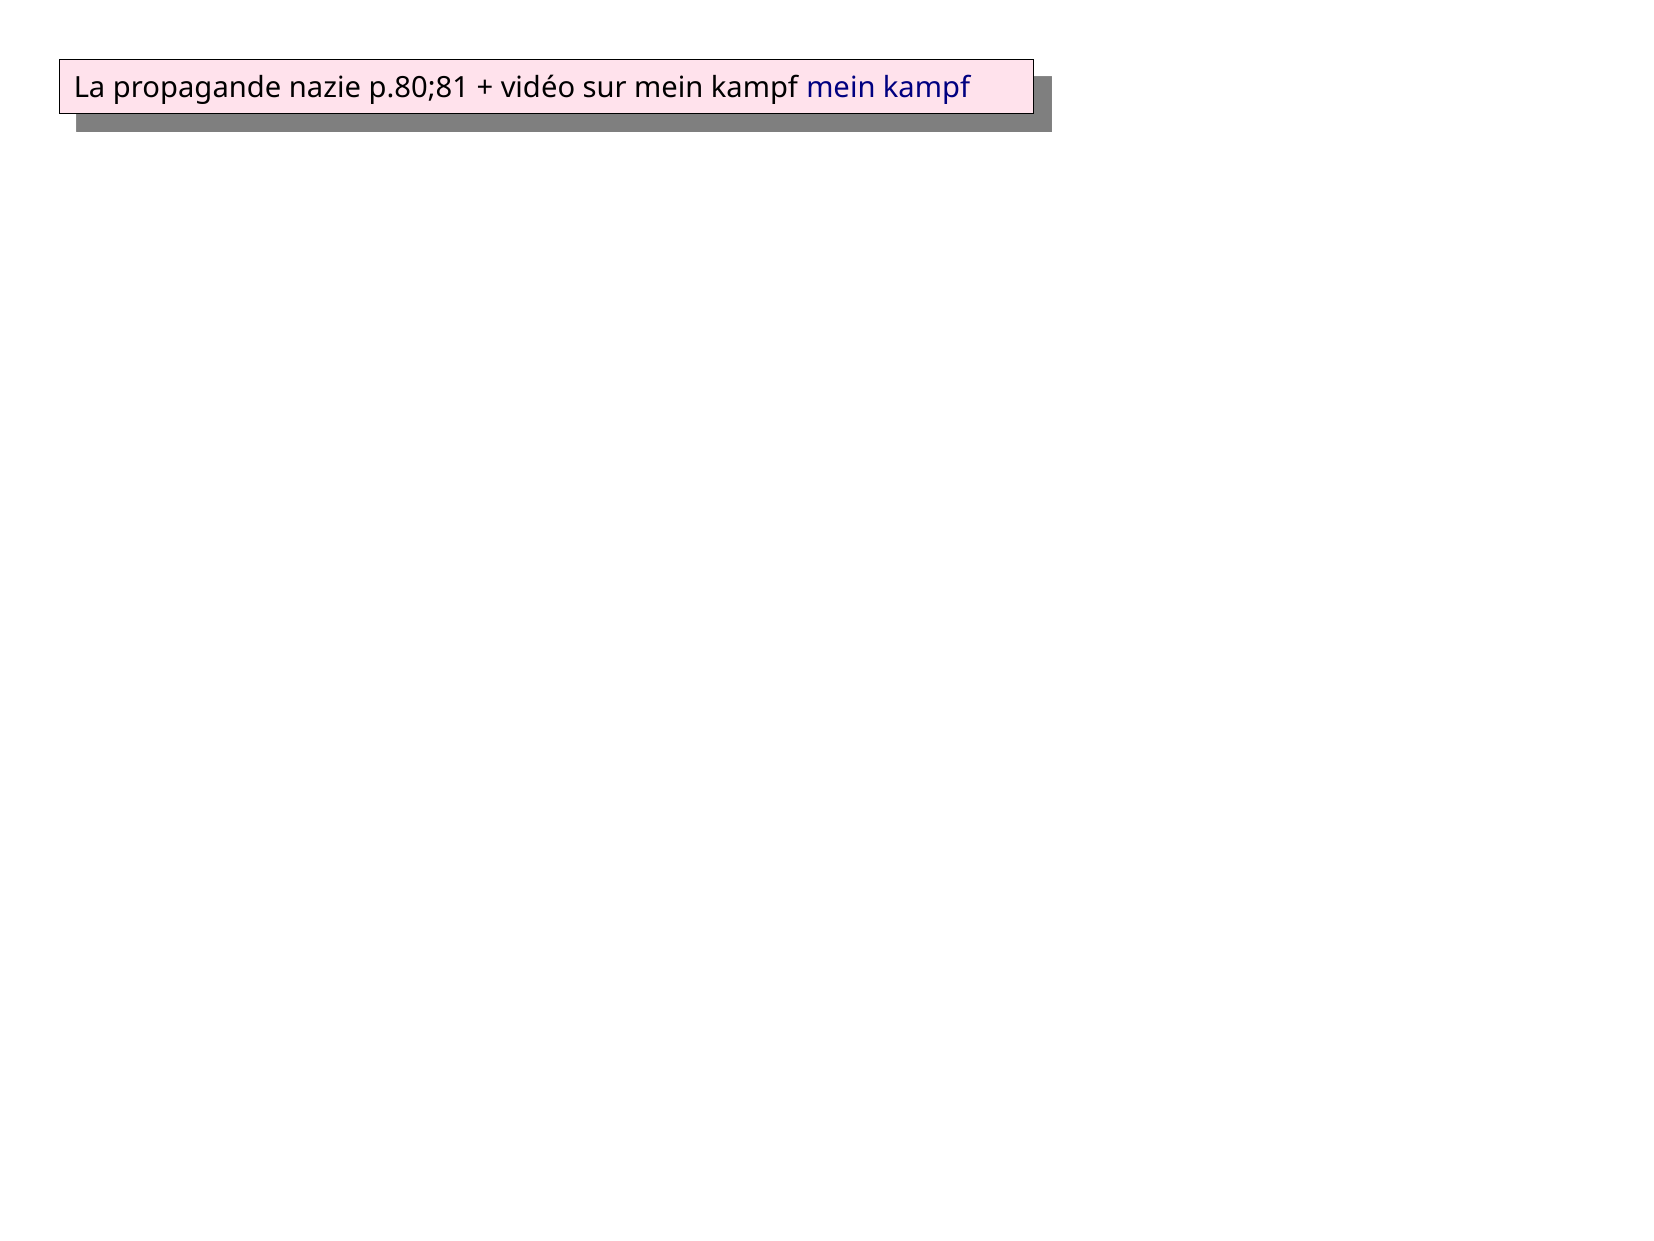

La propagande nazie p.80;81 + vidéo sur mein kampf mein kampf